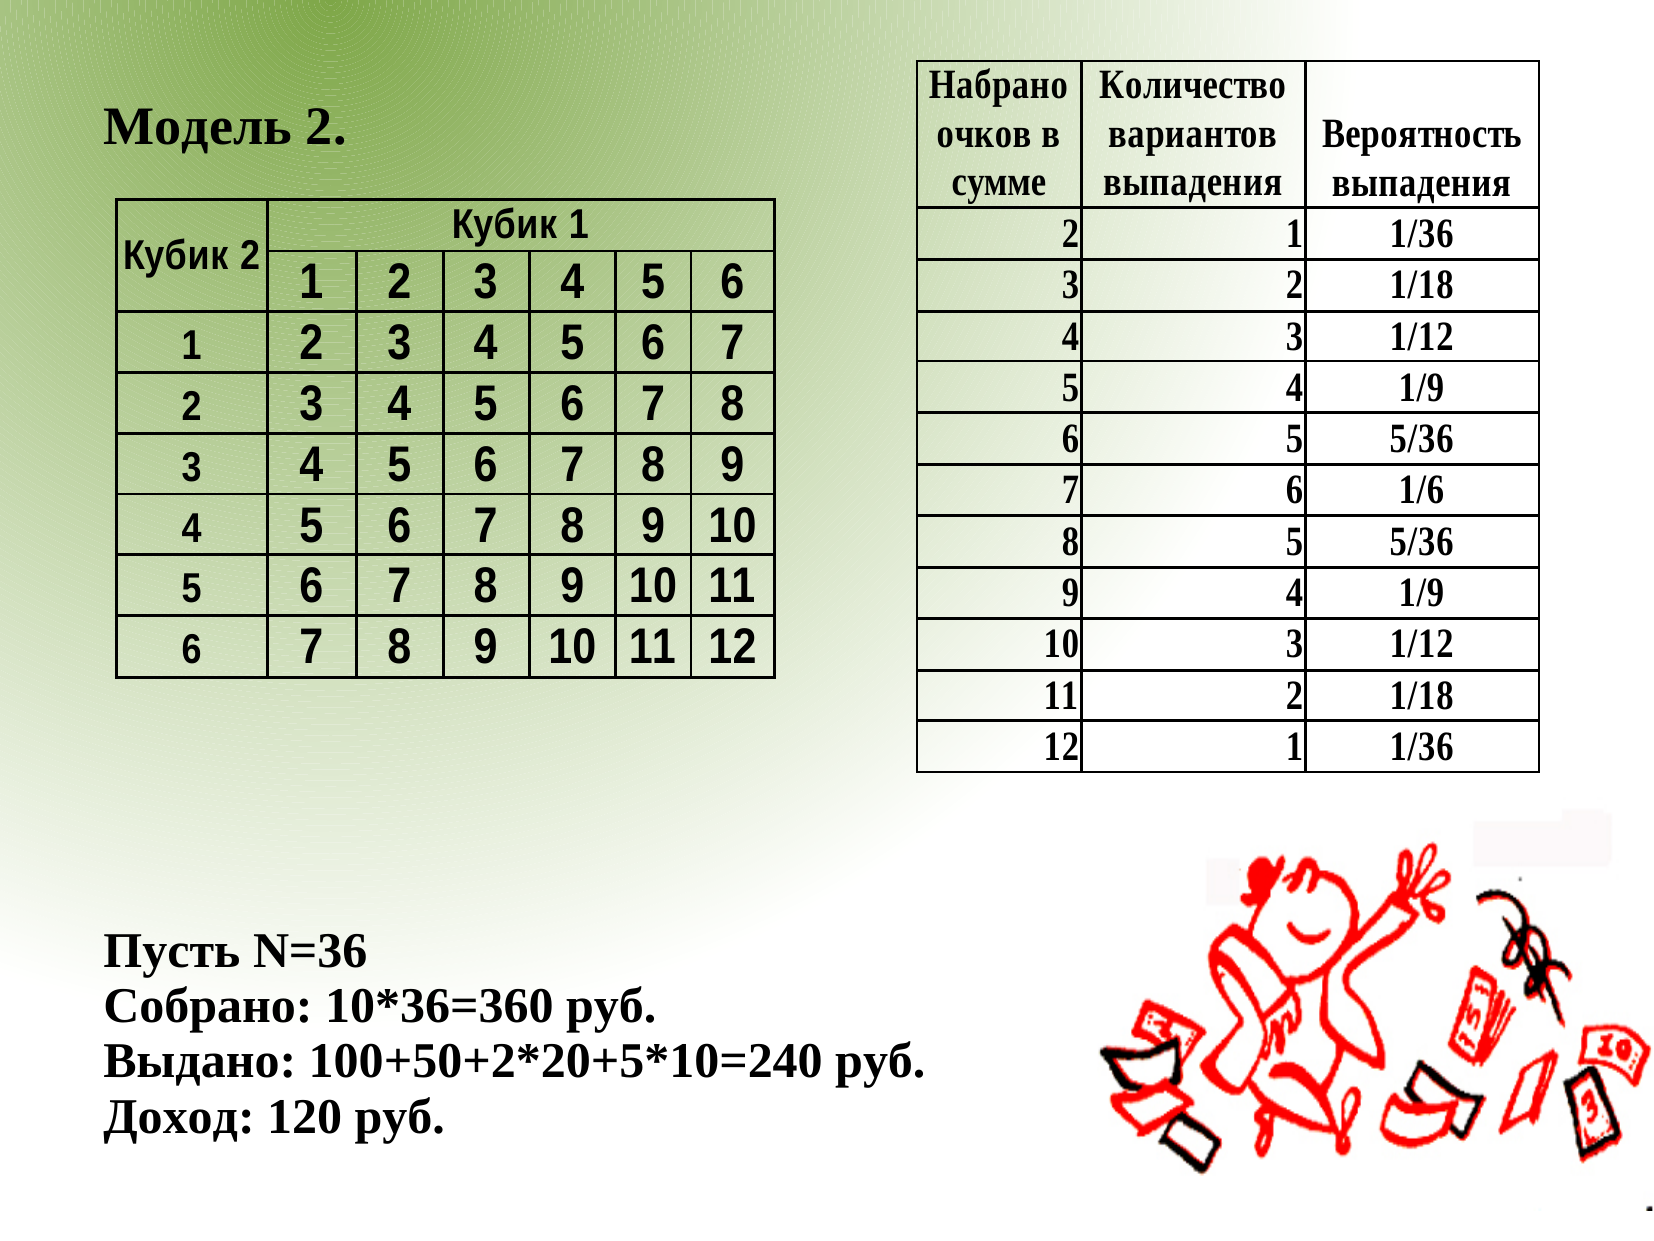

Модель 2.
Пусть N=36
Собрано: 10*36=360 руб.
Выдано: 100+50+2*20+5*10=240 руб.
Доход: 120 руб.